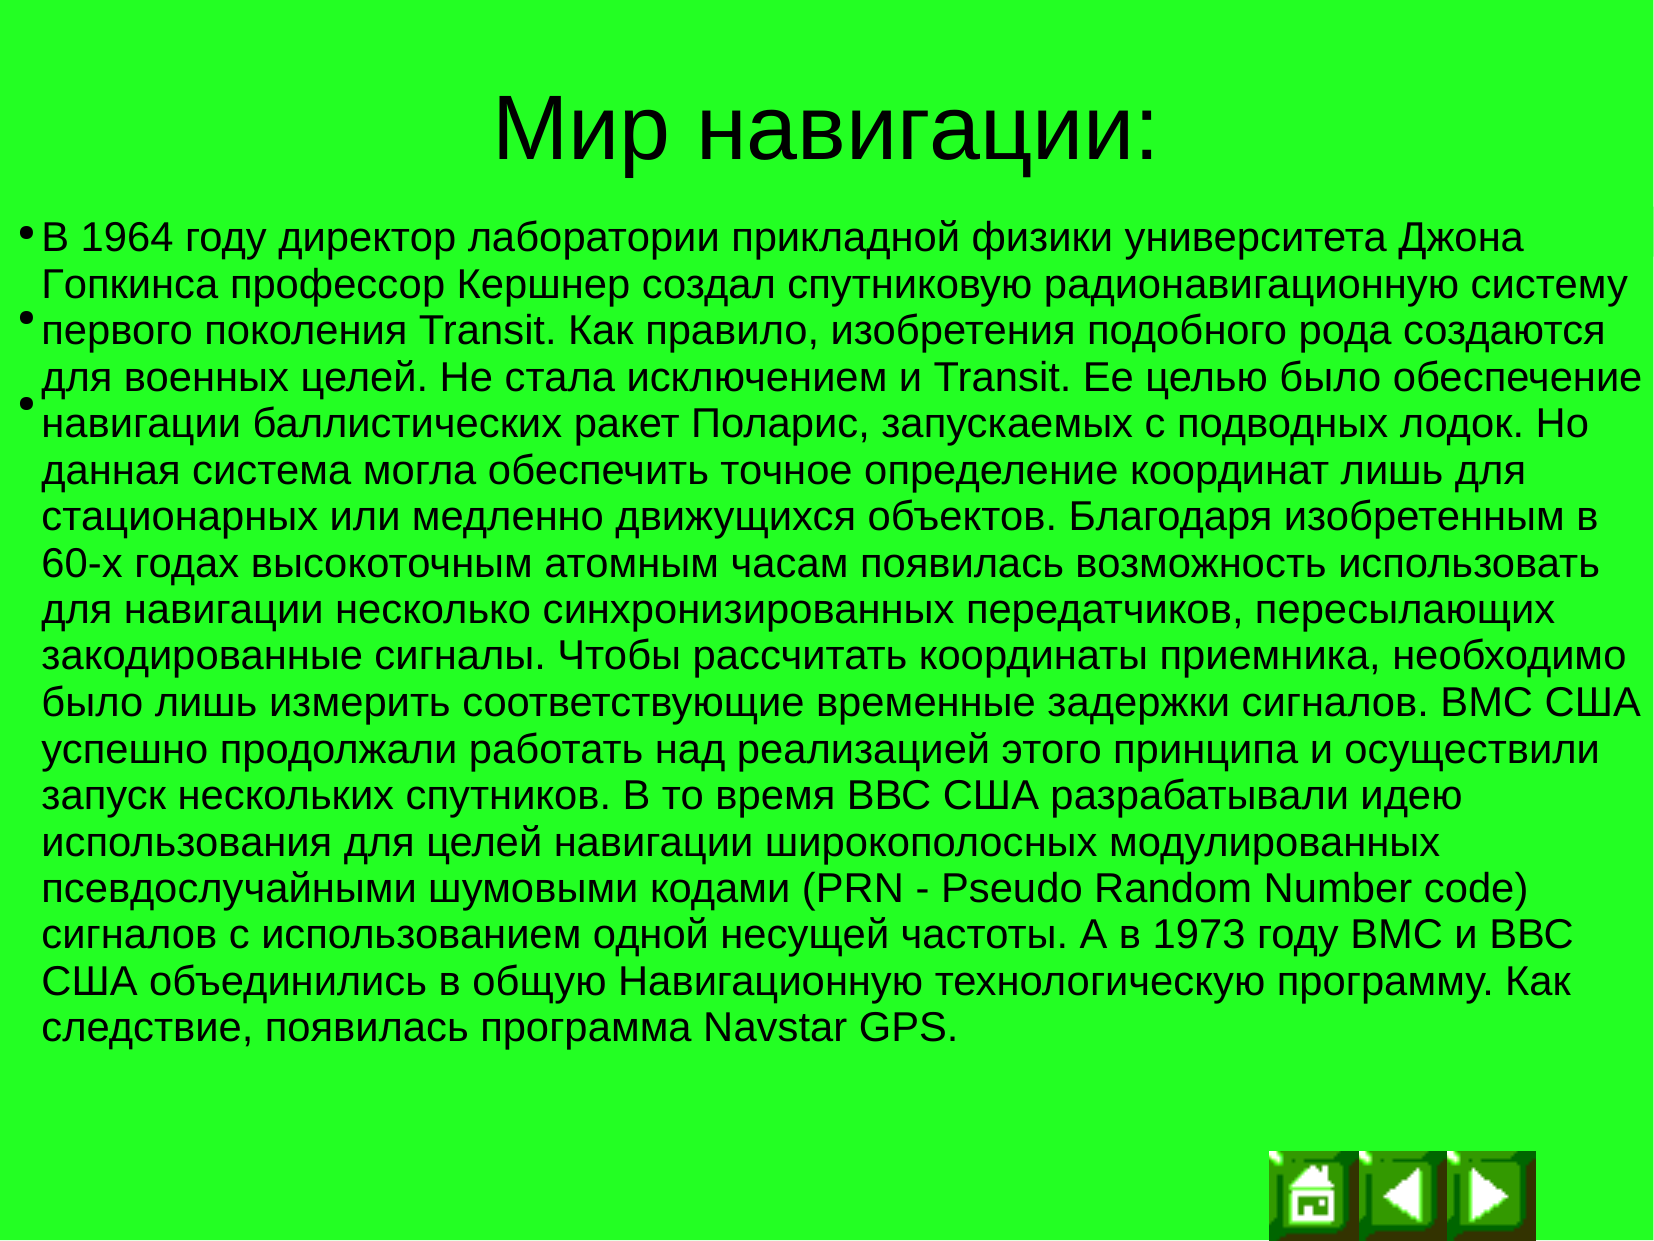

# Мир навигации:
В 1964 году директор лаборатории прикладной физики университета Джона Гопкинса профессор Кершнер создал спутниковую радионавигационную систему первого поколения Transit. Как правило, изобретения подобного рода создаются для военных целей. Не стала исключением и Transit. Ее целью было обеспечение навигации баллистических ракет Поларис, запускаемых с подводных лодок. Но данная система могла обеспечить точное определение координат лишь для стационарных или медленно движущихся объектов. Благодаря изобретенным в 60-х годах высокоточным атомным часам появилась возможность использовать для навигации несколько синхронизированных передатчиков, пересылающих закодированные сигналы. Чтобы рассчитать координаты приемника, необходимо было лишь измерить соответствующие временные задержки сигналов. ВМС США успешно продолжали работать над реализацией этого принципа и осуществили запуск нескольких спутников. В то время ВВС США разрабатывали идею использования для целей навигации широкополосных модулированных псевдослучайными шумовыми кодами (PRN - Pseudo Random Number code) сигналов с использованием одной несущей частоты. А в 1973 году ВМС и ВВС США объединились в общую Навигационную технологическую программу. Как следствие, появилась программа Navstar GPS.